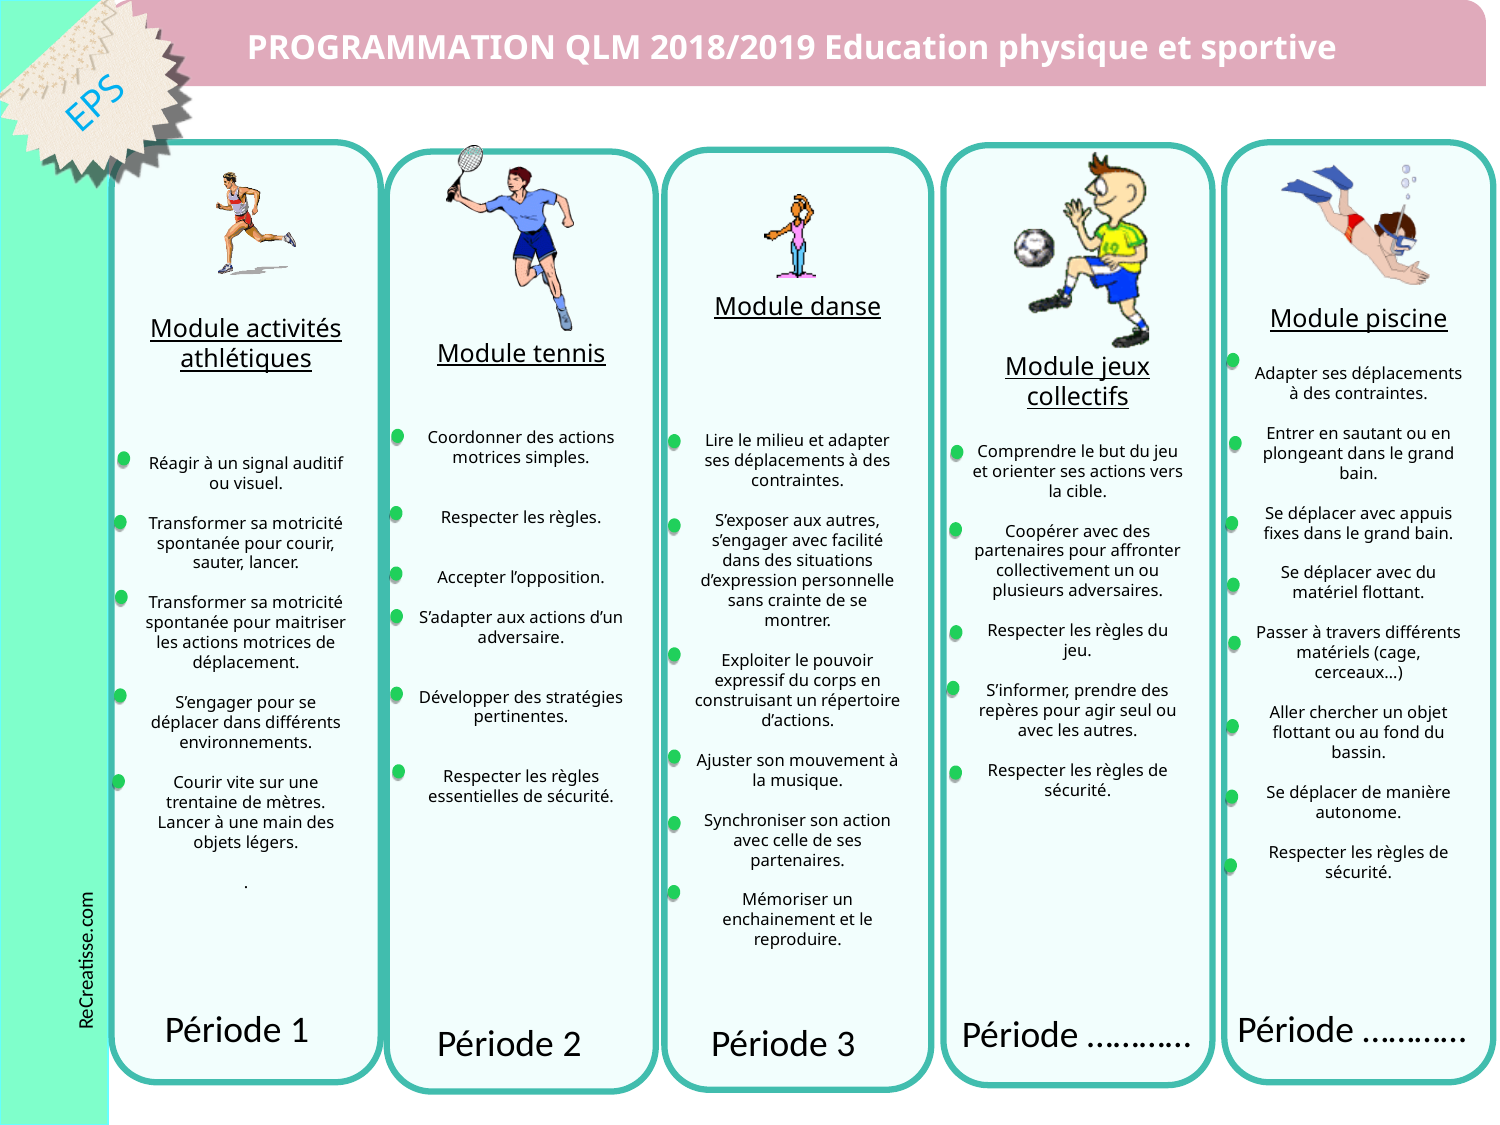

PROGRAMMATION QLM 2018/2019 Education physique et sportive
EPS
Module activités athlétiques
Réagir à un signal auditif ou visuel.
Transformer sa motricité spontanée pour courir, sauter, lancer.
Transformer sa motricité spontanée pour maitriser les actions motrices de déplacement.
S’engager pour se déplacer dans différents environnements.
Courir vite sur une trentaine de mètres.
Lancer à une main des objets légers.
.
Module piscine
Adapter ses déplacements à des contraintes.
Entrer en sautant ou en plongeant dans le grand bain.
Se déplacer avec appuis fixes dans le grand bain.
Se déplacer avec du matériel flottant.
Passer à travers différents matériels (cage, cerceaux…)
Aller chercher un objet flottant ou au fond du bassin.
Se déplacer de manière autonome.
Respecter les règles de sécurité.
Module jeux collectifs
Comprendre le but du jeu et orienter ses actions vers la cible.
Coopérer avec des partenaires pour affronter collectivement un ou plusieurs adversaires.
Respecter les règles du jeu.
S’informer, prendre des repères pour agir seul ou avec les autres.
Respecter les règles de sécurité.
Module danse
Lire le milieu et adapter ses déplacements à des contraintes.
S’exposer aux autres, s’engager avec facilité dans des situations d’expression personnelle sans crainte de se montrer.
Exploiter le pouvoir expressif du corps en construisant un répertoire d’actions.
Ajuster son mouvement à la musique.
Synchroniser son action avec celle de ses partenaires.
Mémoriser un enchainement et le reproduire.
Module tennis
Coordonner des actions motrices simples.
Respecter les règles.
Accepter l’opposition.
S’adapter aux actions d’un adversaire.
Développer des stratégies pertinentes.
Respecter les règles essentielles de sécurité.
ReCreatisse.com
Période 1
Période …………
Période …………
Période 2
Période 3